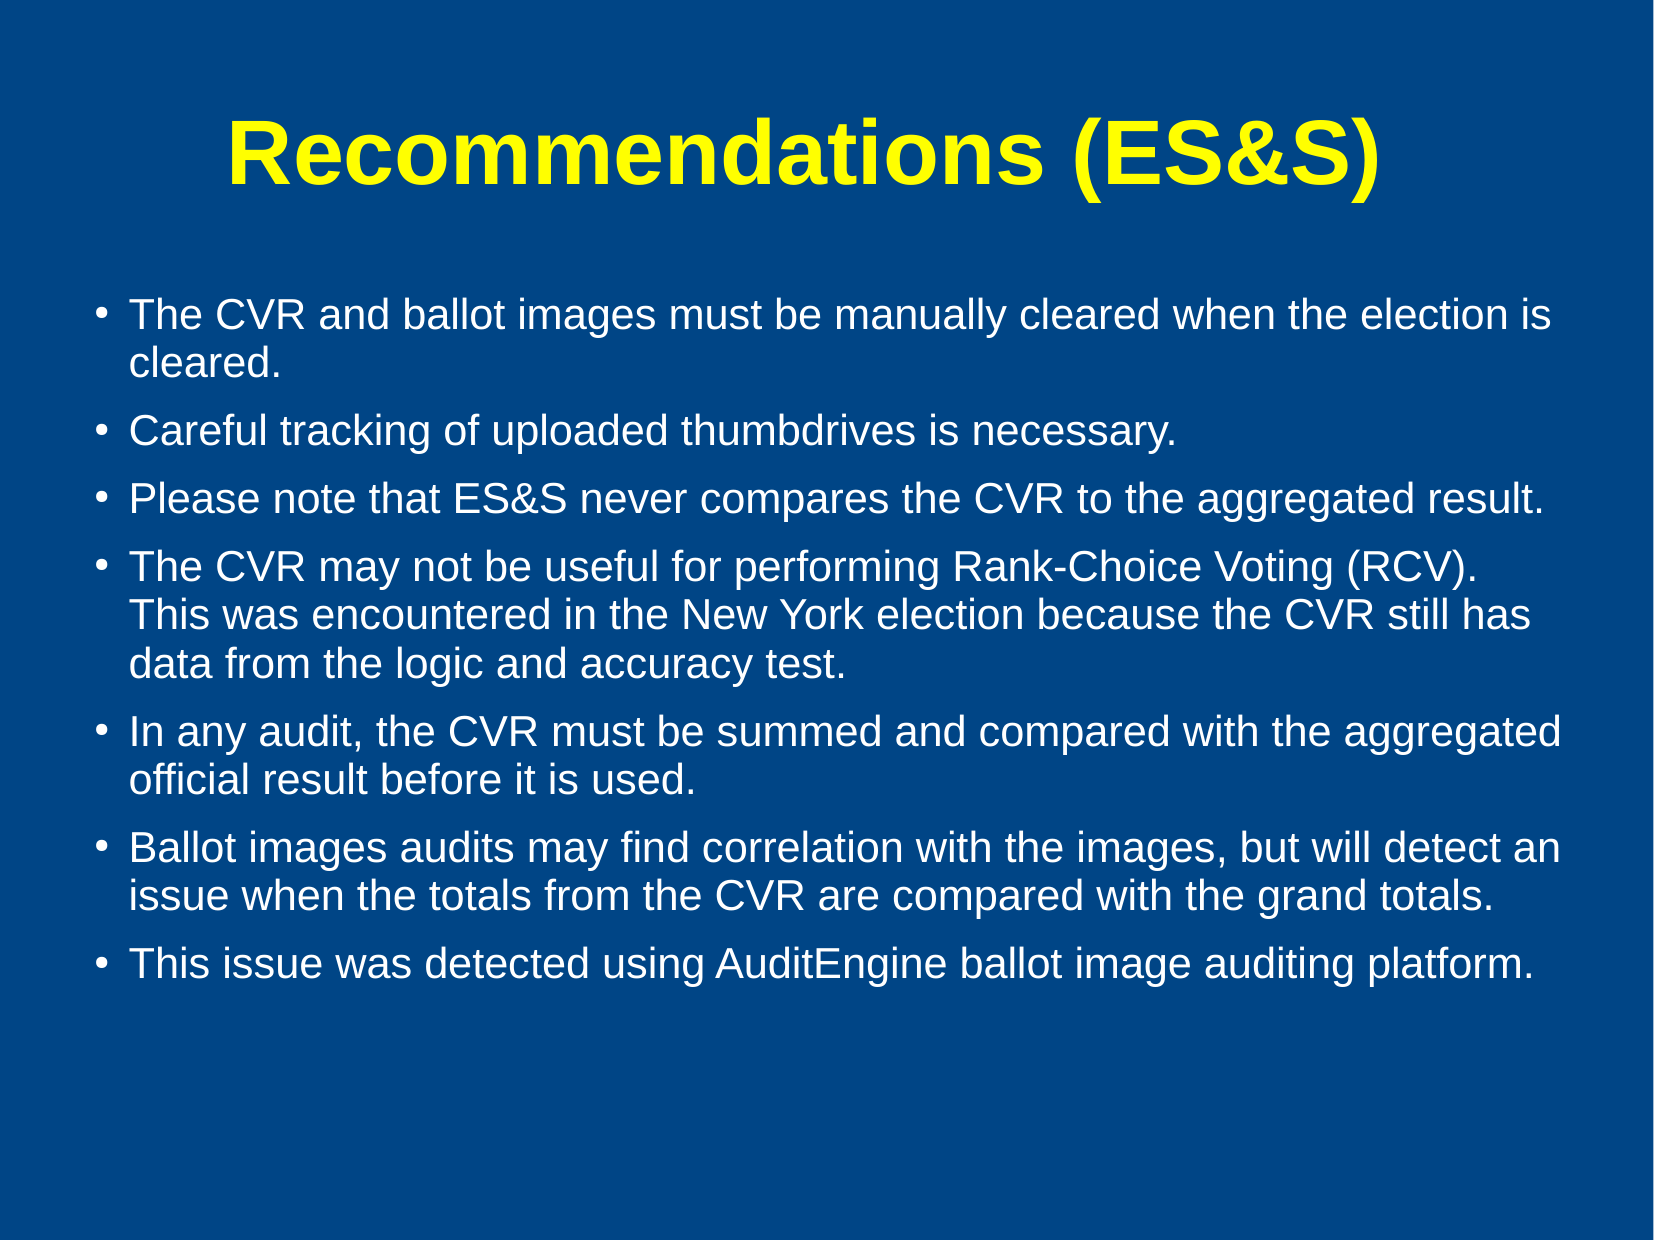

# Recommendations (ES&S)
The CVR and ballot images must be manually cleared when the election is cleared.
Careful tracking of uploaded thumbdrives is necessary.
Please note that ES&S never compares the CVR to the aggregated result.
The CVR may not be useful for performing Rank-Choice Voting (RCV). This was encountered in the New York election because the CVR still has data from the logic and accuracy test.
In any audit, the CVR must be summed and compared with the aggregated official result before it is used.
Ballot images audits may find correlation with the images, but will detect an issue when the totals from the CVR are compared with the grand totals.
This issue was detected using AuditEngine ballot image auditing platform.